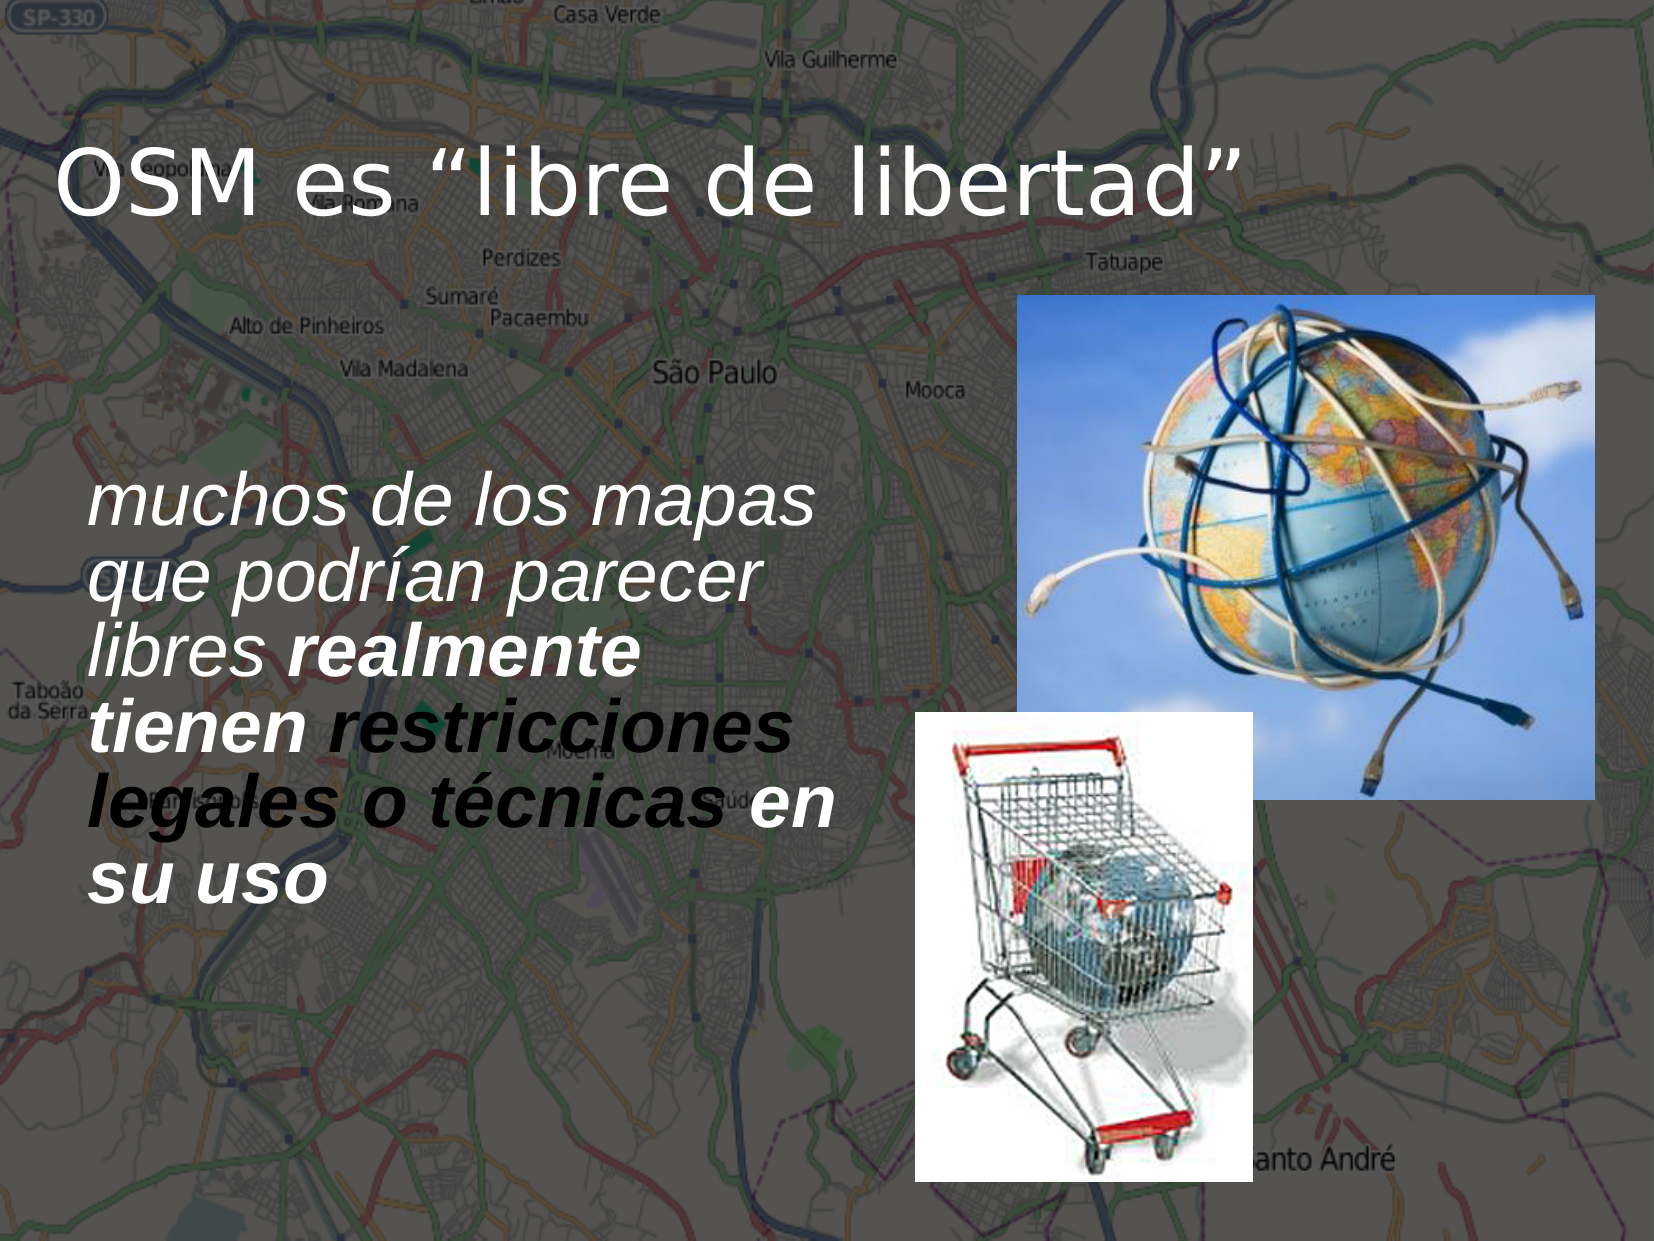

# OSM es “libre de libertad”
muchos de los mapas que podrían parecer libres realmente tienen restricciones legales o técnicas en su uso